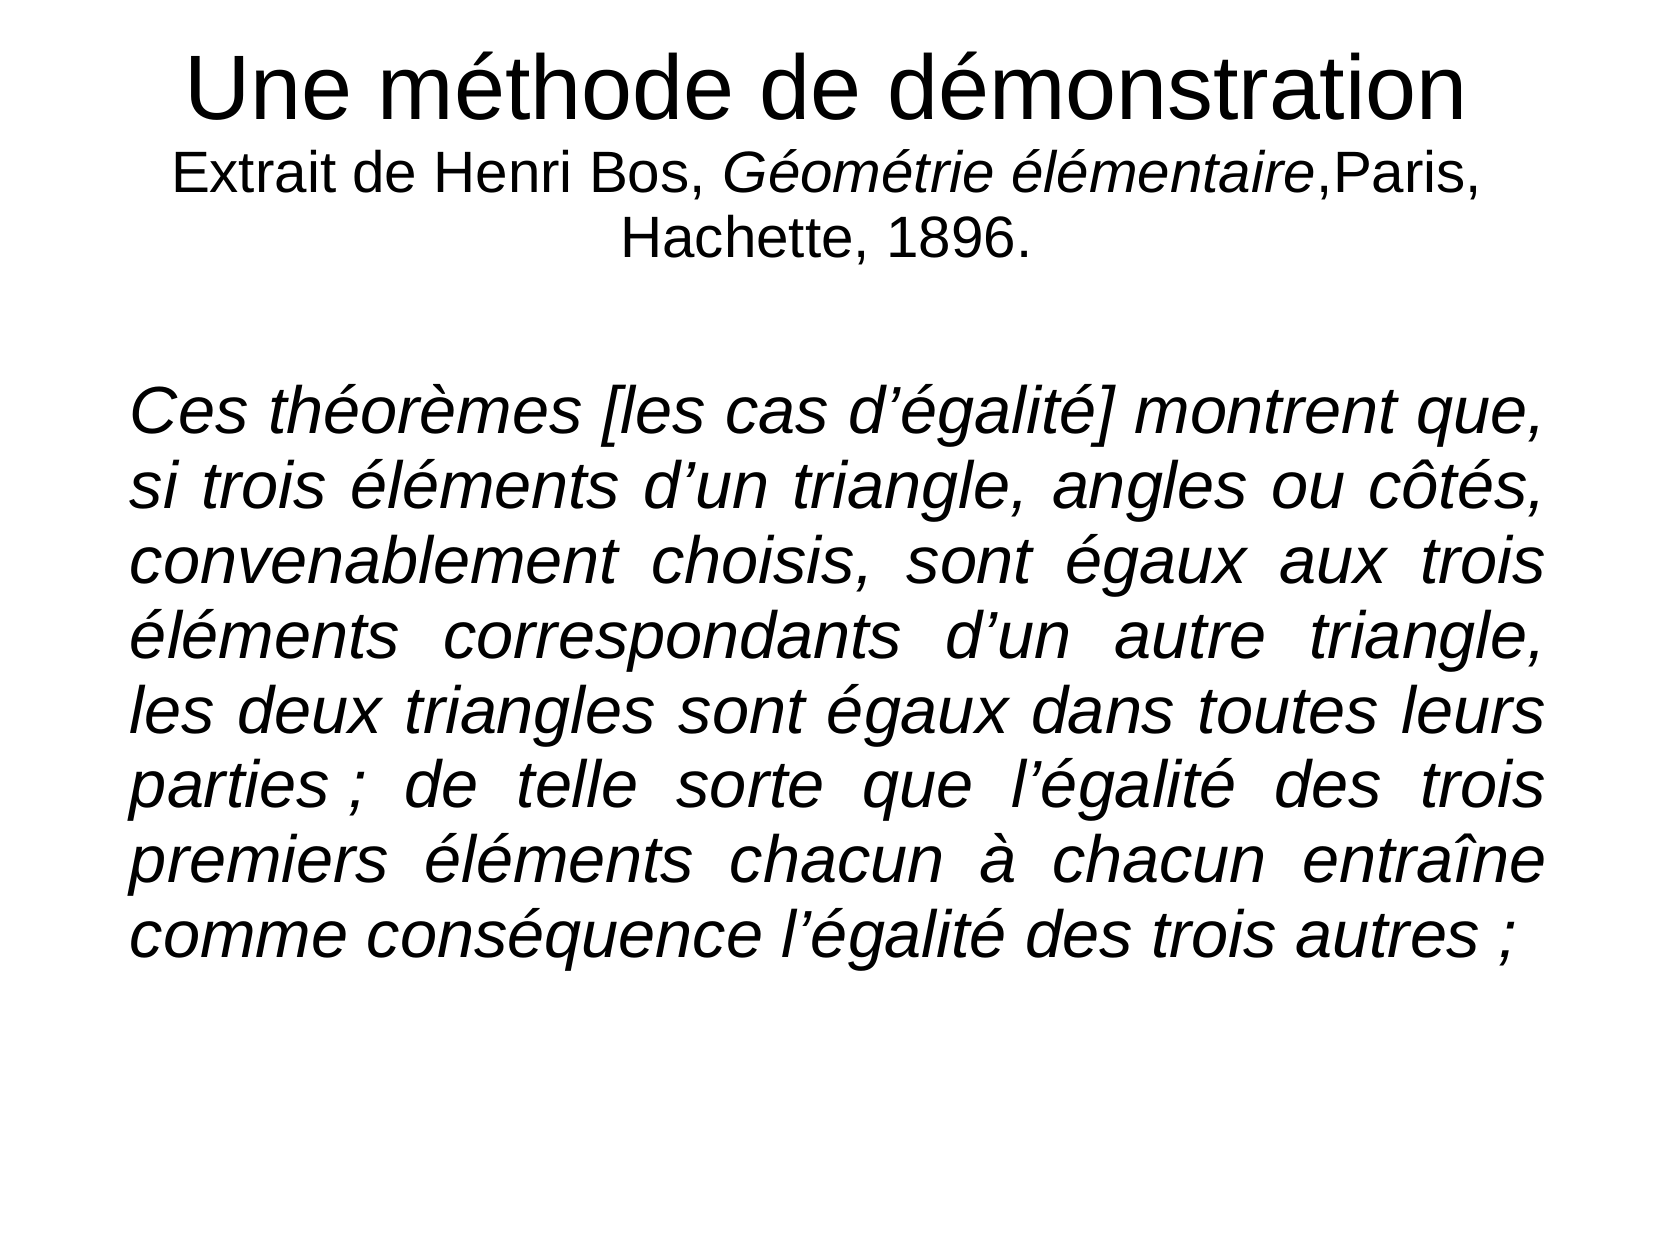

# Une méthode de démonstration Extrait de Henri Bos, Géométrie élémentaire,Paris, Hachette, 1896.
Ces théorèmes [les cas d’égalité] montrent que, si trois éléments d’un triangle, angles ou côtés, convenablement choisis, sont égaux aux trois éléments correspondants d’un autre triangle, les deux triangles sont égaux dans toutes leurs parties ; de telle sorte que l’égalité des trois premiers éléments chacun à chacun entraîne comme conséquence l’égalité des trois autres ;